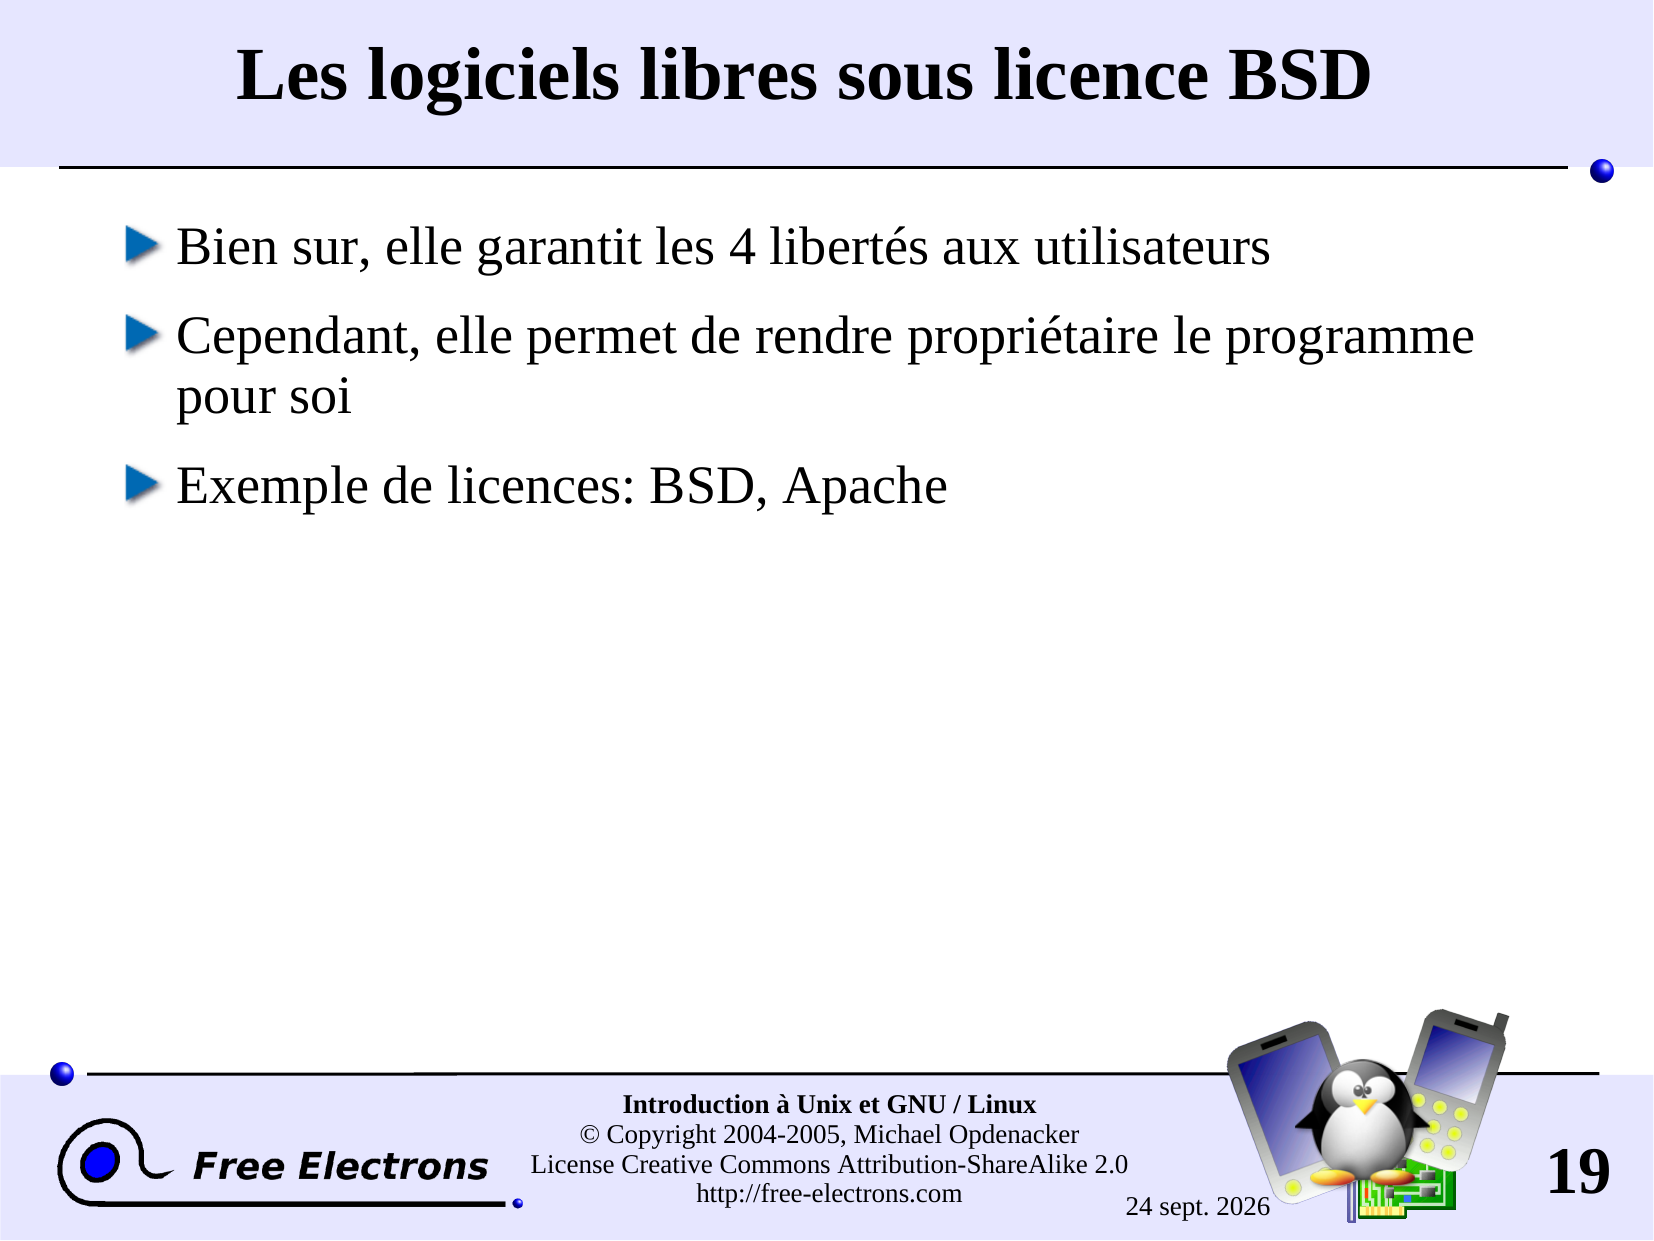

# Les logiciels libres sous licence BSD
Bien sur, elle garantit les 4 libertés aux utilisateurs
Cependant, elle permet de rendre propriétaire le programme pour soi
Exemple de licences: BSD, Apache